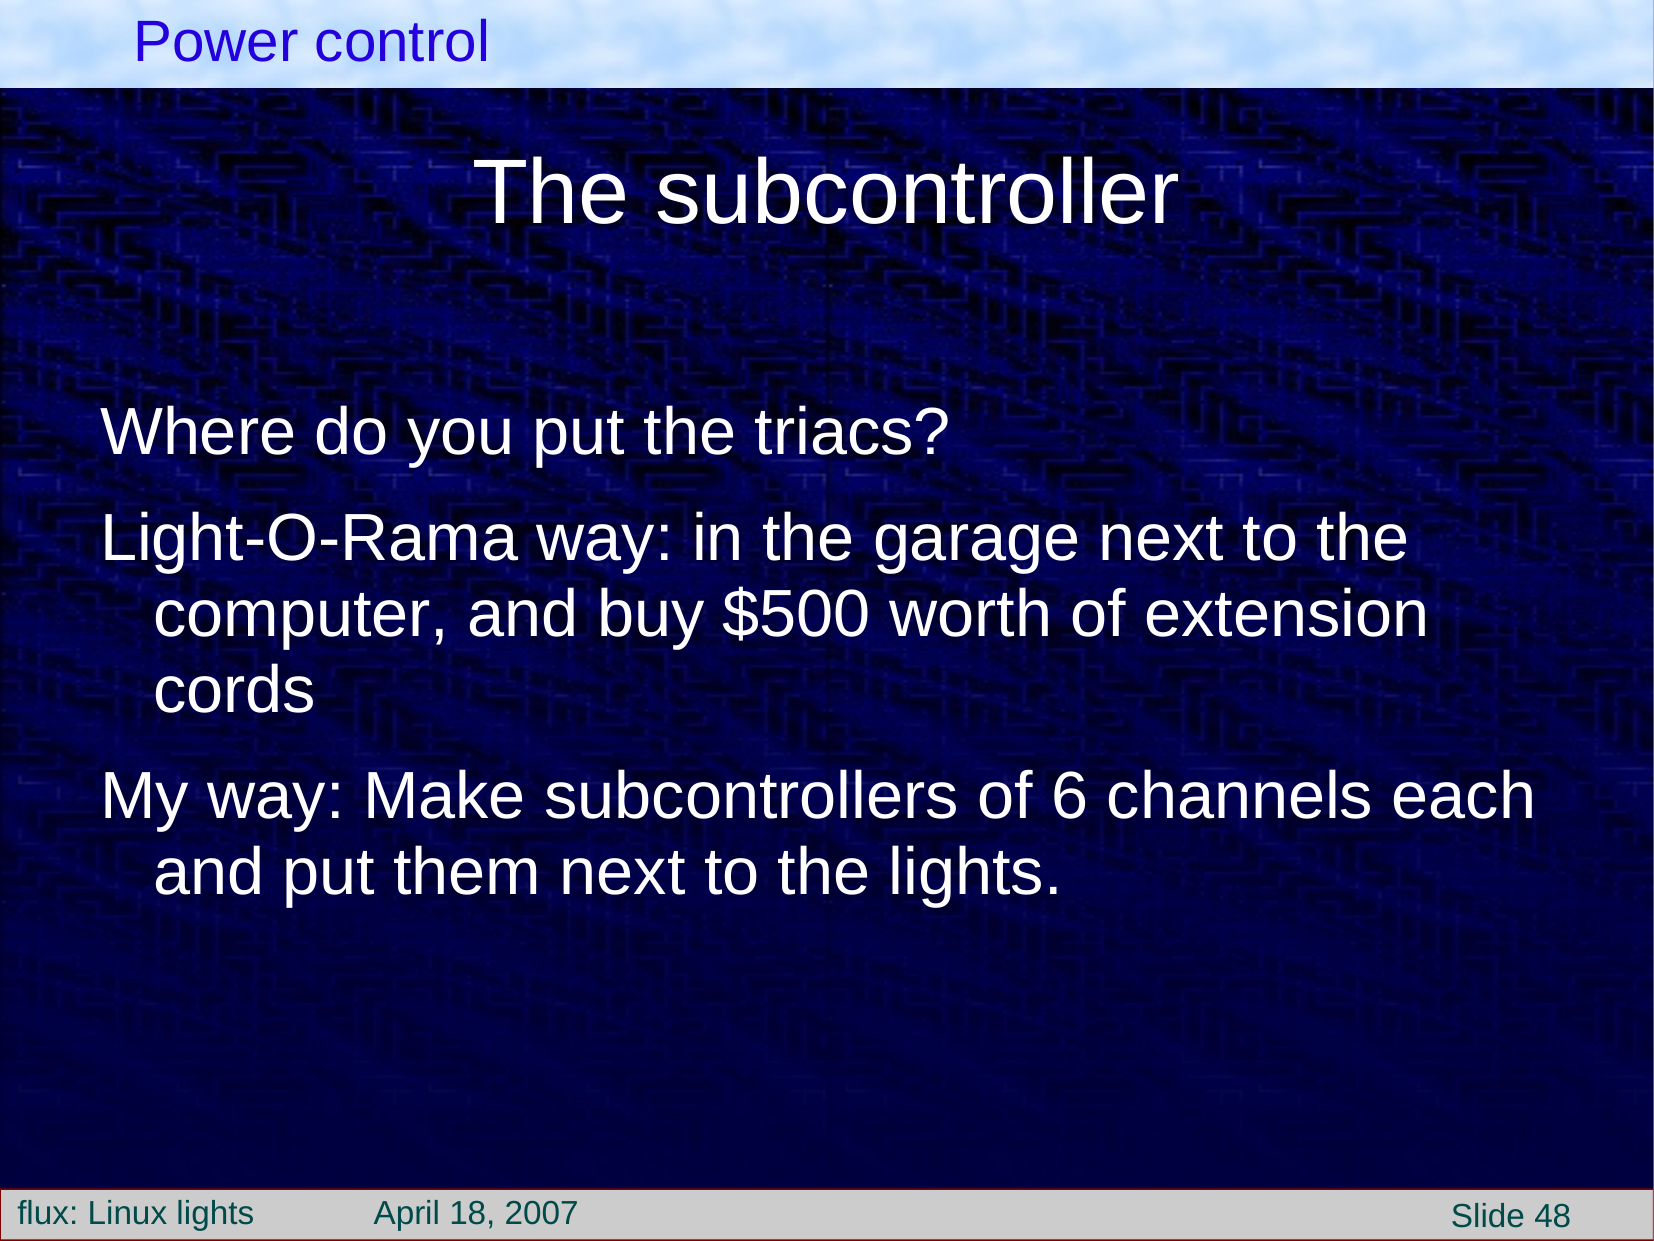

Power control
# The subcontroller
Where do you put the triacs?
Light-O-Rama way: in the garage next to the computer, and buy $500 worth of extension cords
My way: Make subcontrollers of 6 channels each and put them next to the lights.
flux: Linux lights	April 18, 2007
Slide